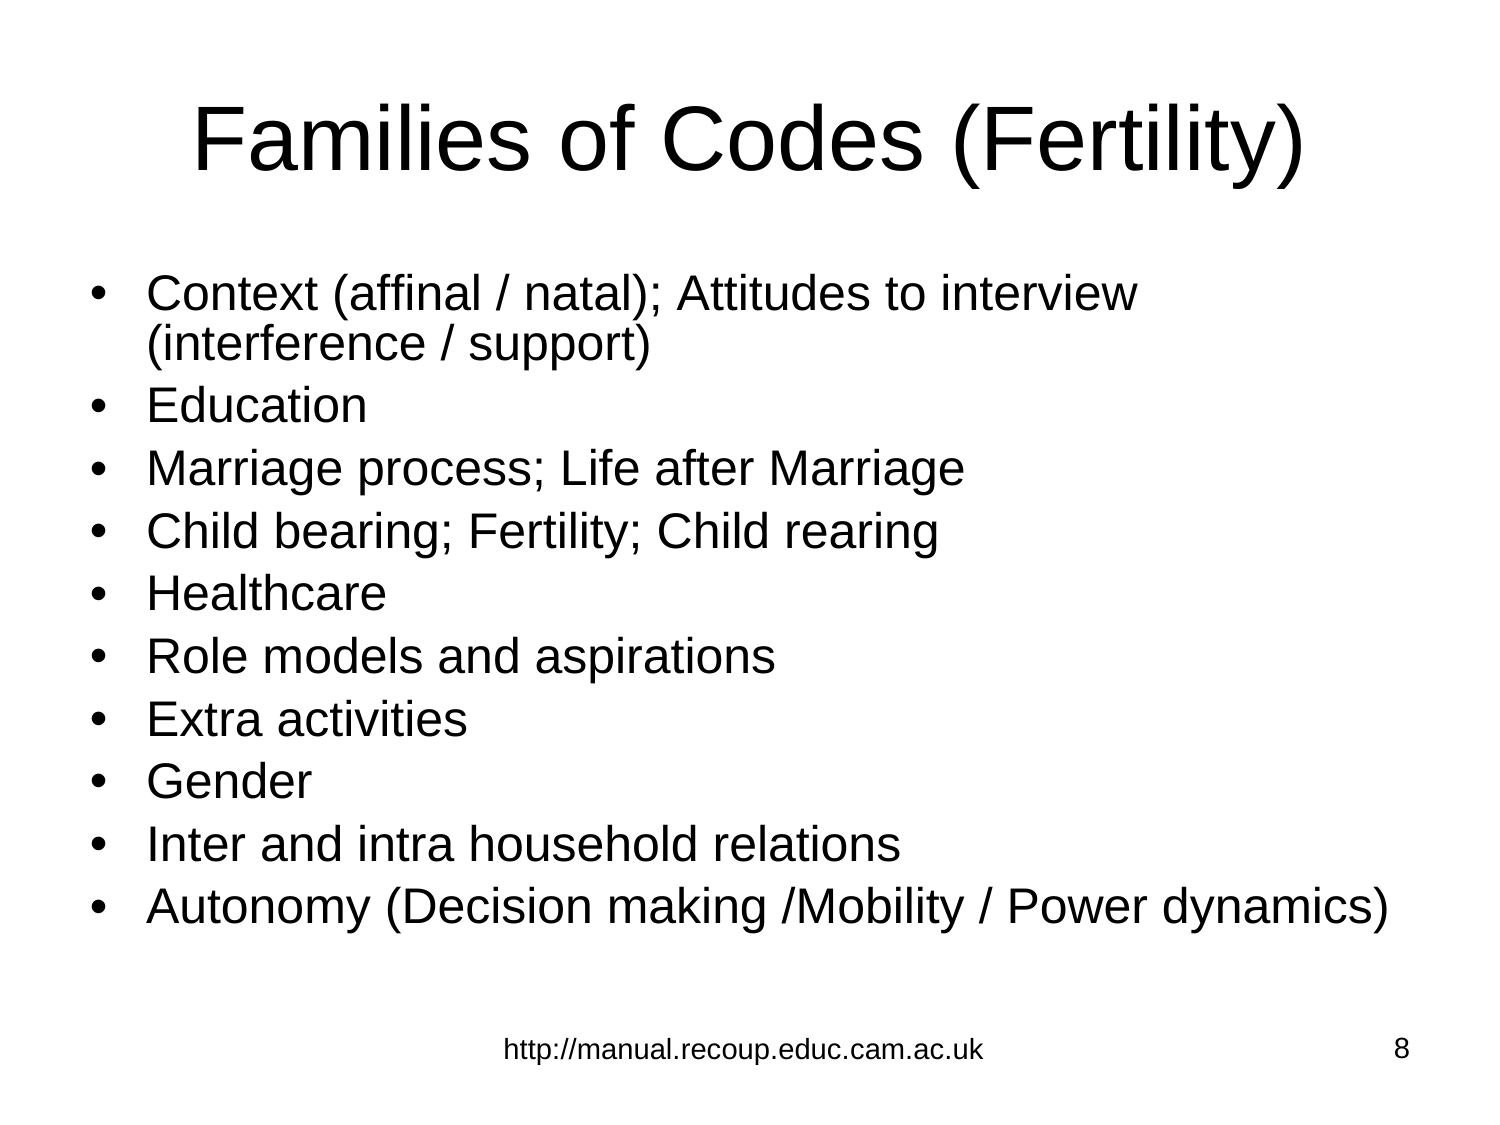

# Families of Codes (Fertility)
Context (affinal / natal); Attitudes to interview (interference / support)
Education
Marriage process; Life after Marriage
Child bearing; Fertility; Child rearing
Healthcare
Role models and aspirations
Extra activities
Gender
Inter and intra household relations
Autonomy (Decision making /Mobility / Power dynamics)
8
http://manual.recoup.educ.cam.ac.uk